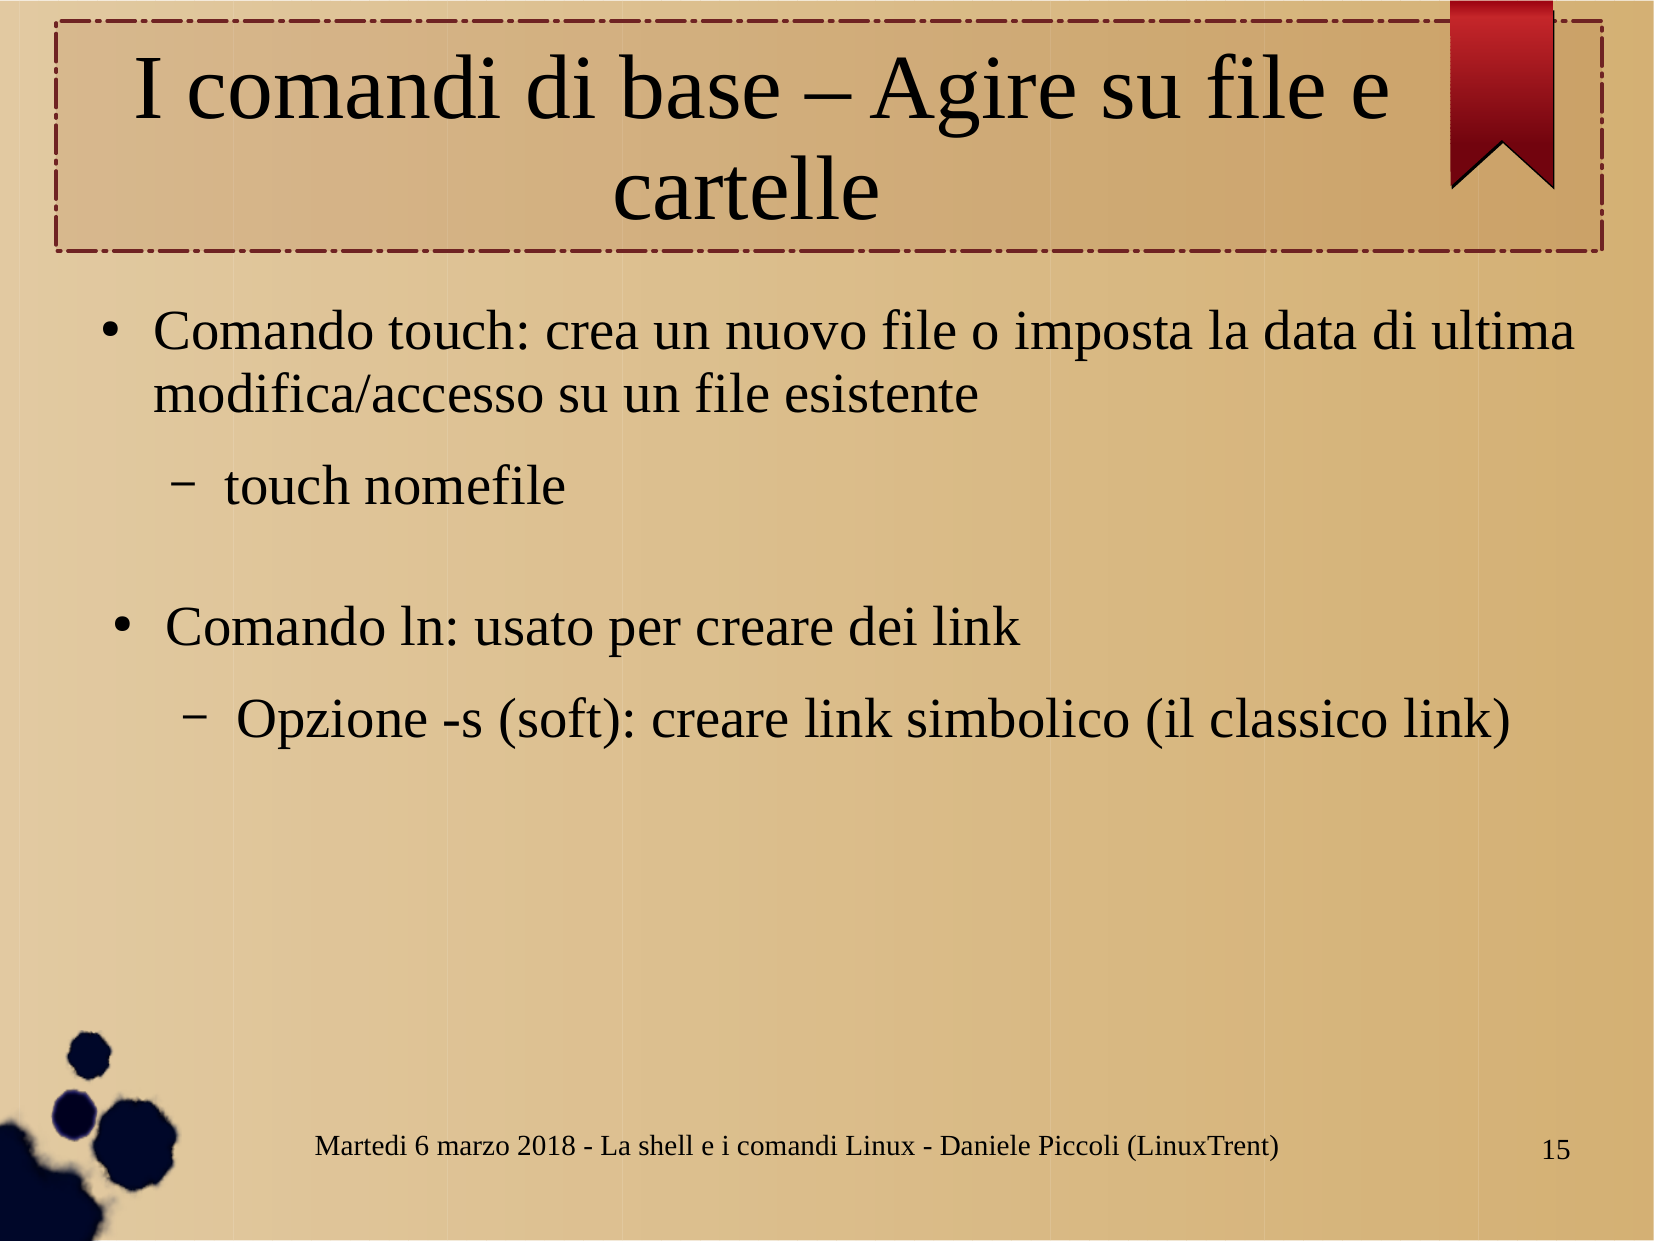

# I comandi di base – Agire su file e cartelle
Comando touch: crea un nuovo file o imposta la data di ultima modifica/accesso su un file esistente
touch nomefile
Comando ln: usato per creare dei link
Opzione -s (soft): creare link simbolico (il classico link)
Martedi 6 marzo 2018 - La shell e i comandi Linux - Daniele Piccoli (LinuxTrent)
15